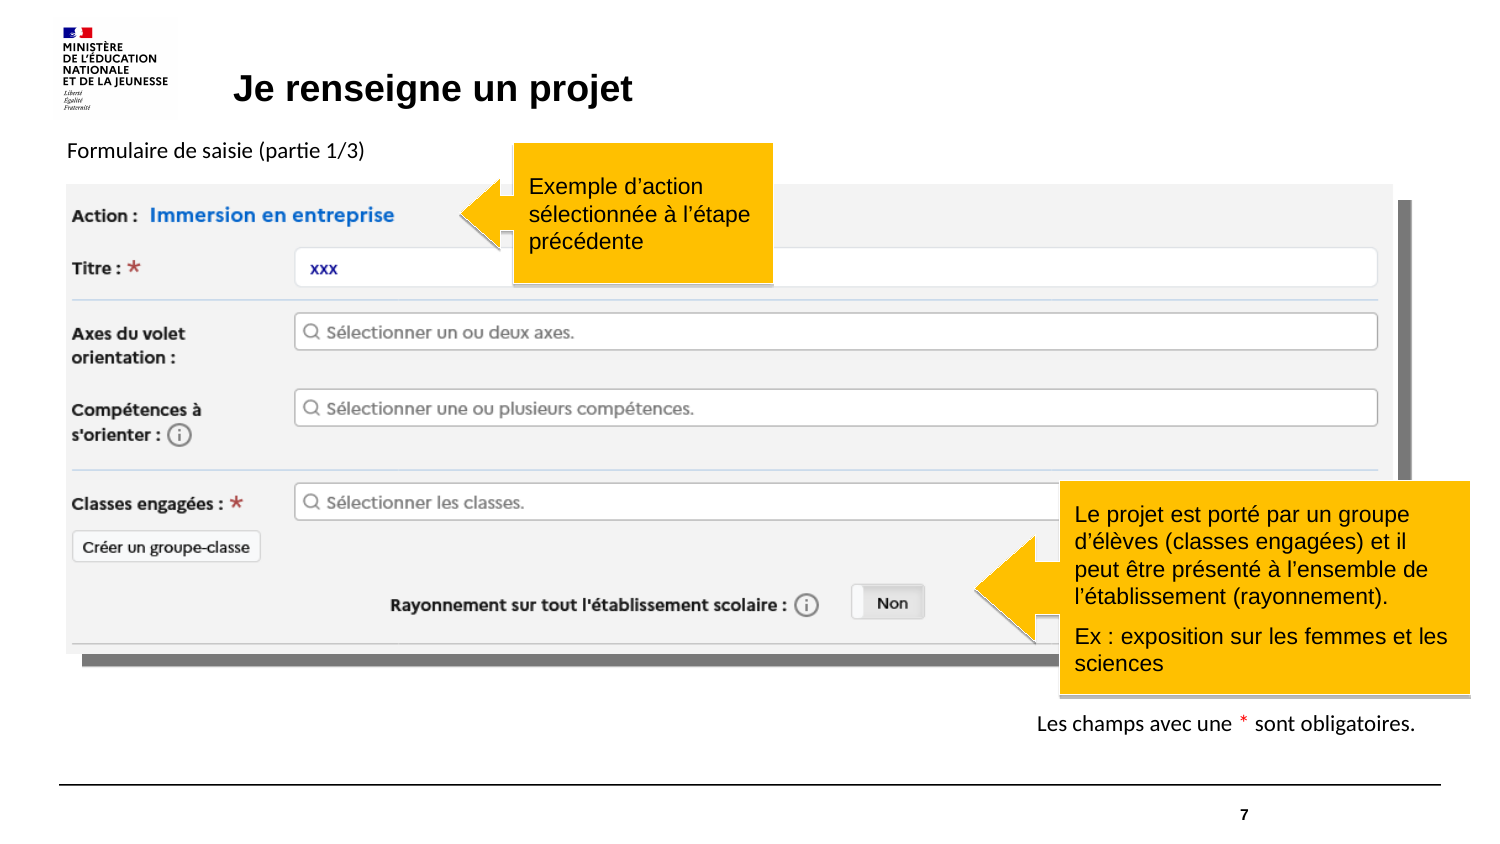

Je renseigne un projet
Formulaire de saisie (partie 1/3)
Exemple d’action sélectionnée à l’étape précédente
Le projet est porté par un groupe d’élèves (classes engagées) et il peut être présenté à l’ensemble de l’établissement (rayonnement).
Ex : exposition sur les femmes et les sciences
Les champs avec une * sont obligatoires.